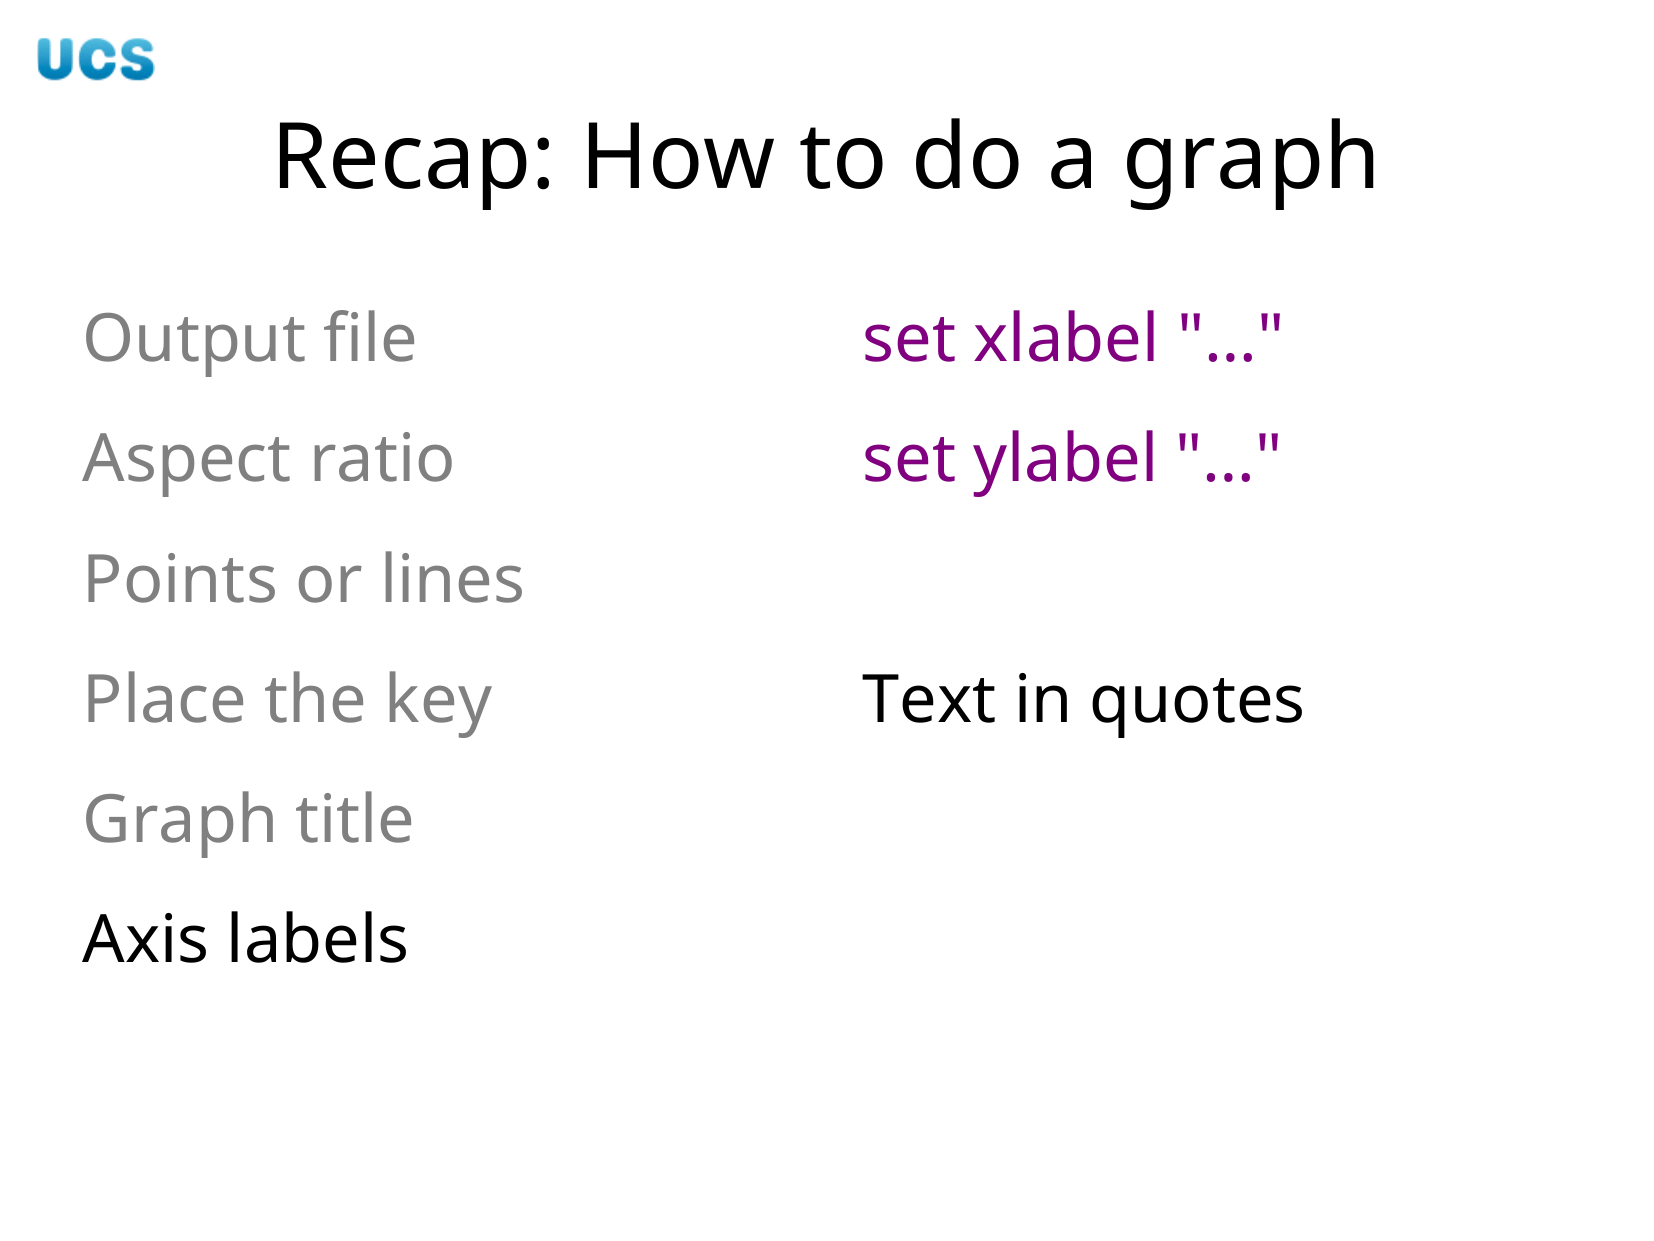

# Recap: How to do a graph
Output file
Aspect ratio
Points or lines
Place the key
Graph title
Axis labels
set xlabel "…"
set ylabel "…"
Text in quotes